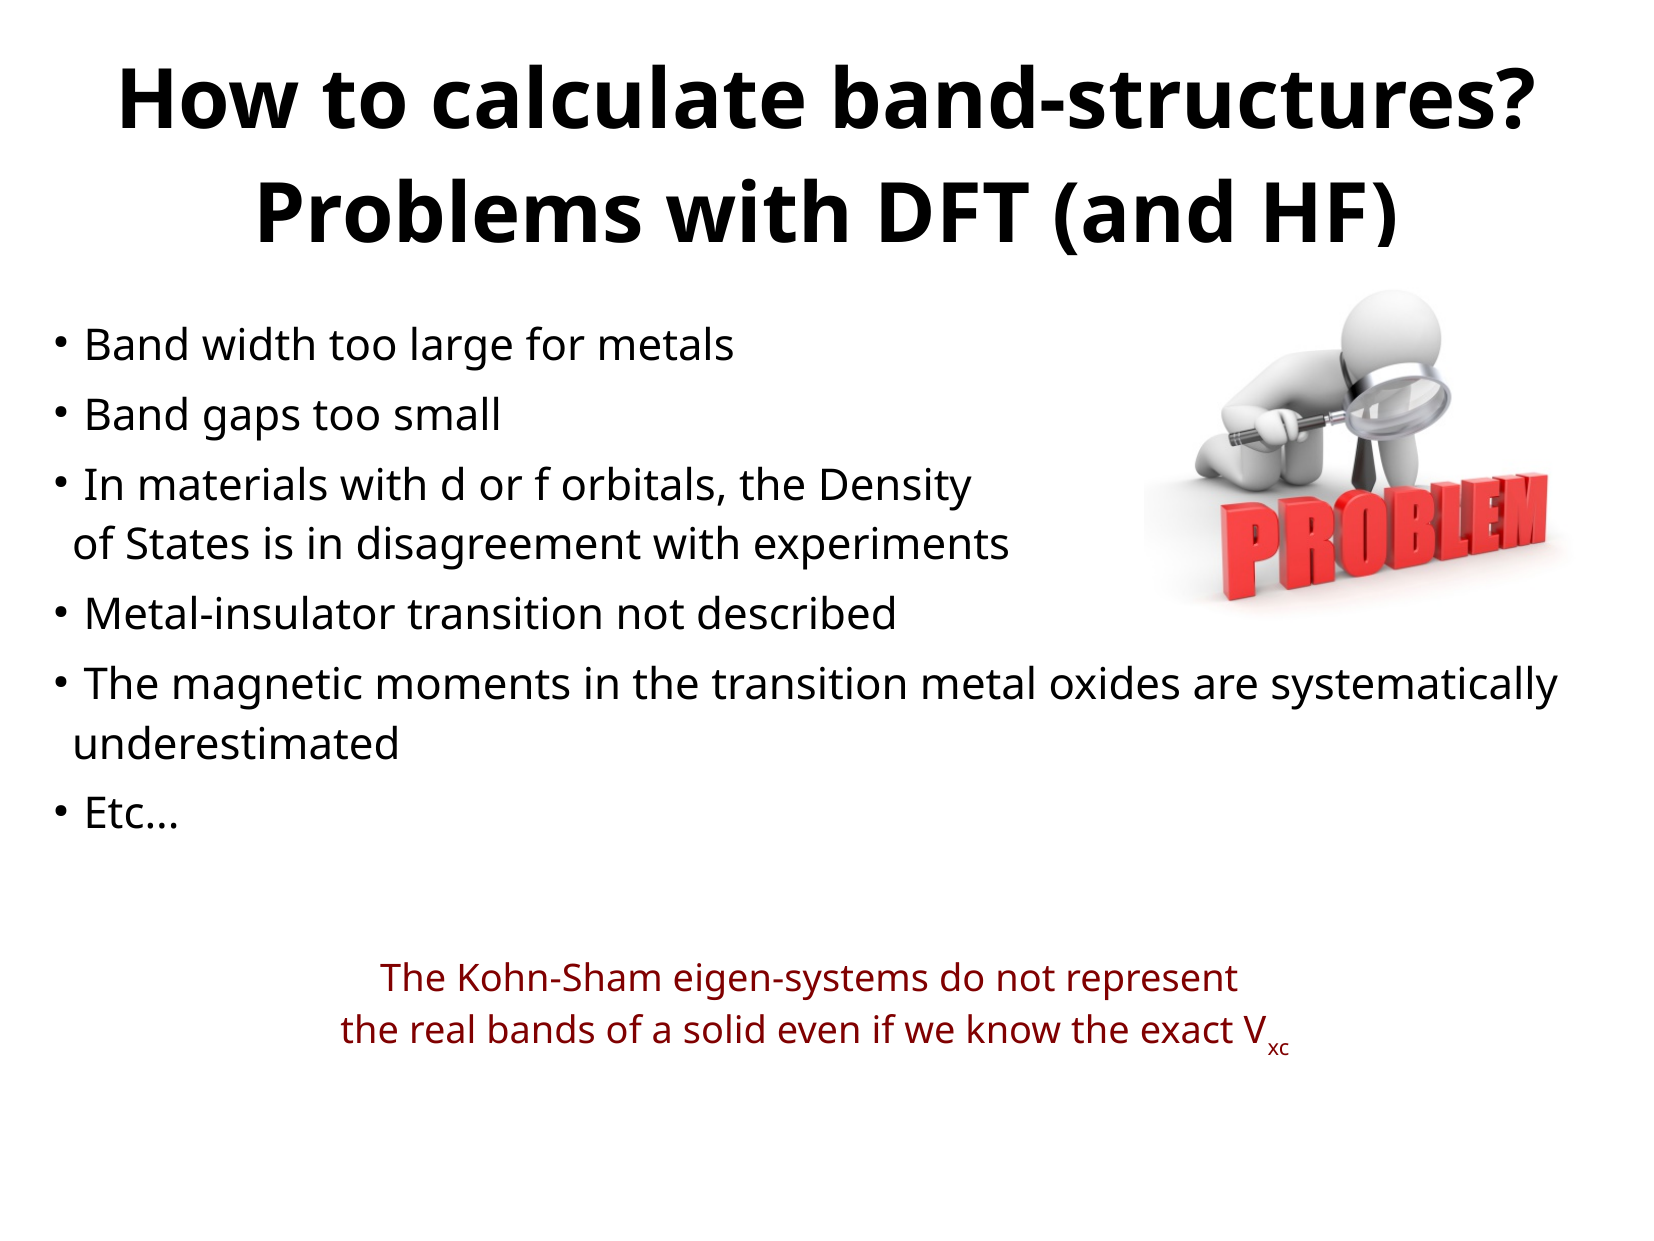

# How to calculate band-structures? Problems with DFT (and HF)
 Band width too large for metals
 Band gaps too small
 In materials with d or f orbitals, the Density
of States is in disagreement with experiments
 Metal-insulator transition not described
 The magnetic moments in the transition metal oxides are systematically underestimated
 Etc...
The Kohn-Sham eigen-systems do not represent
the real bands of a solid even if we know the exact Vxc